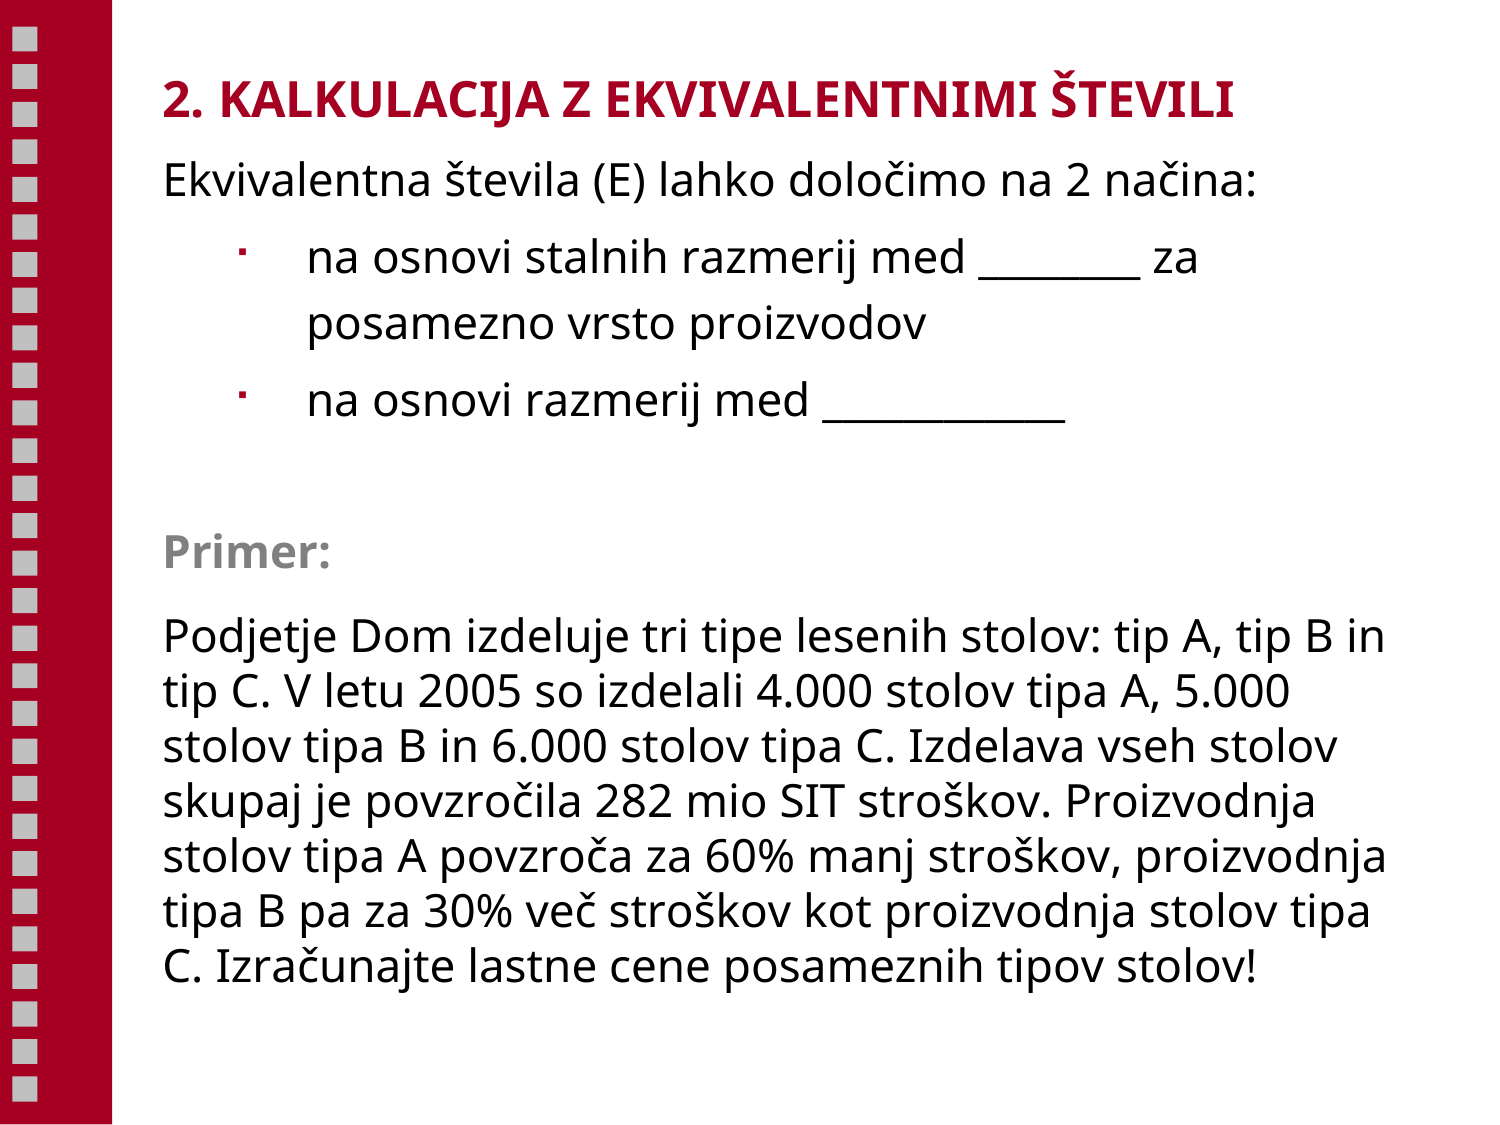

# 2. KALKULACIJA Z EKVIVALENTNIMI ŠTEVILI
Ekvivalentna števila (E) lahko določimo na 2 načina:
na osnovi stalnih razmerij med ________ za posamezno vrsto proizvodov
na osnovi razmerij med ____________
Primer:
Podjetje Dom izdeluje tri tipe lesenih stolov: tip A, tip B in tip C. V letu 2005 so izdelali 4.000 stolov tipa A, 5.000 stolov tipa B in 6.000 stolov tipa C. Izdelava vseh stolov skupaj je povzročila 282 mio SIT stroškov. Proizvodnja stolov tipa A povzroča za 60% manj stroškov, proizvodnja tipa B pa za 30% več stroškov kot proizvodnja stolov tipa C. Izračunajte lastne cene posameznih tipov stolov!